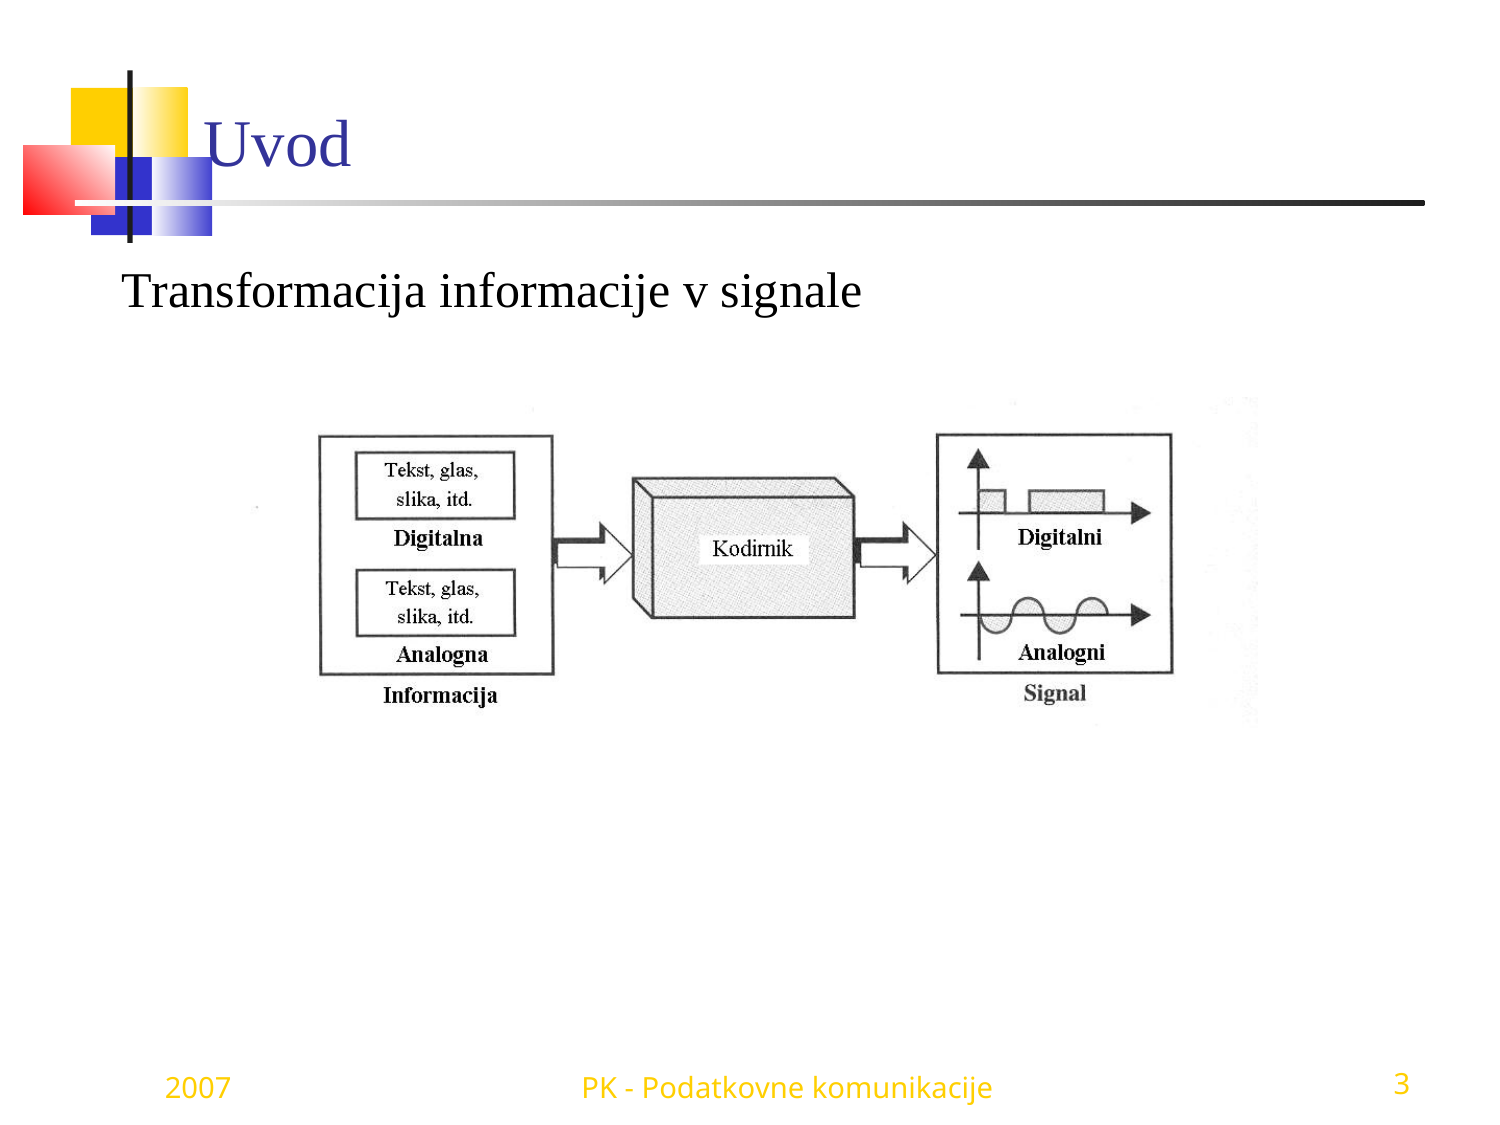

# Uvod
	Transformacija informacije v signale
2007
PK - Podatkovne komunikacije